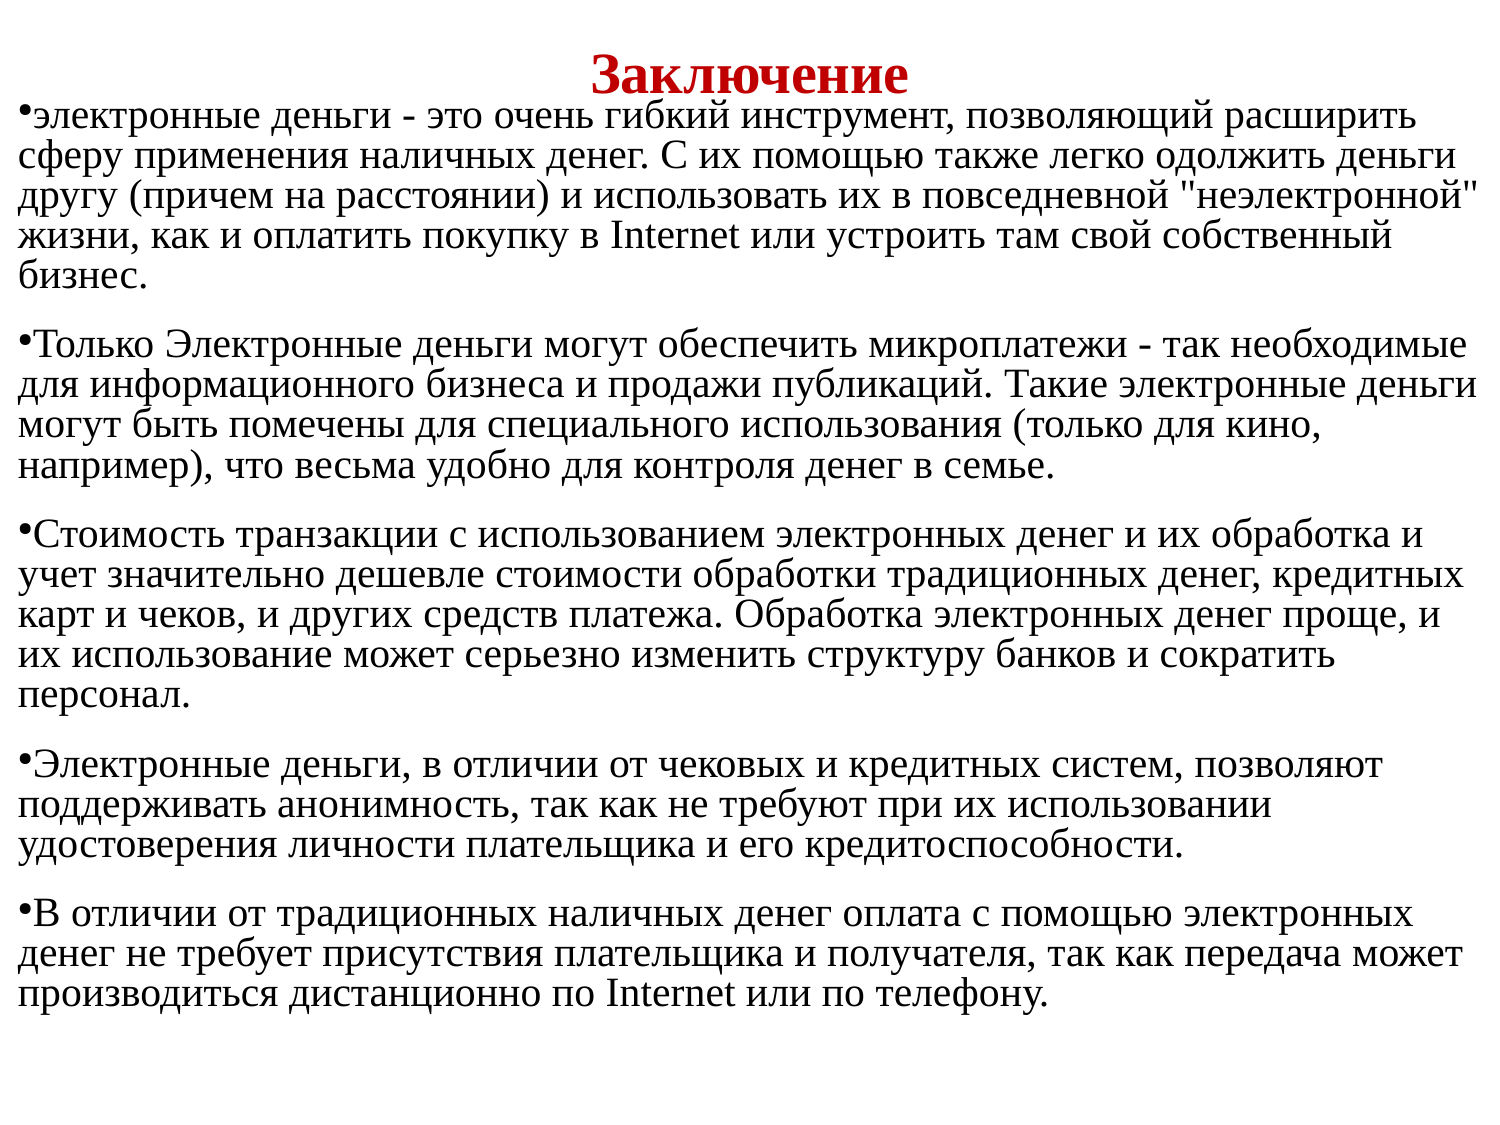

# Заключение
электронные деньги - это очень гибкий инструмент, позволяющий расширить сферу применения наличных денег. С их помощью также легко одолжить деньги другу (причем на расстоянии) и использовать их в повседневной "неэлектронной" жизни, как и оплатить покупку в Internet или устроить там свой собственный бизнес.
Только Электронные деньги могут обеспечить микроплатежи - так необходимые для информационного бизнеса и продажи публикаций. Такие электронные деньги могут быть помечены для специального использования (только для кино, например), что весьма удобно для контроля денег в семье.
Стоимость транзакции с использованием электронных денег и их обработка и учет значительно дешевле стоимости обработки традиционных денег, кредитных карт и чеков, и других средств платежа. Обработка электронных денег проще, и их использование может серьезно изменить структуру банков и сократить персонал.
Электронные деньги, в отличии от чековых и кредитных систем, позволяют поддерживать анонимность, так как не требуют при их использовании удостоверения личности плательщика и его кредитоспособности.
В отличии от традиционных наличных денег оплата с помощью электронных денег не требует присутствия плательщика и получателя, так как передача может производиться дистанционно по Internet или по телефону.